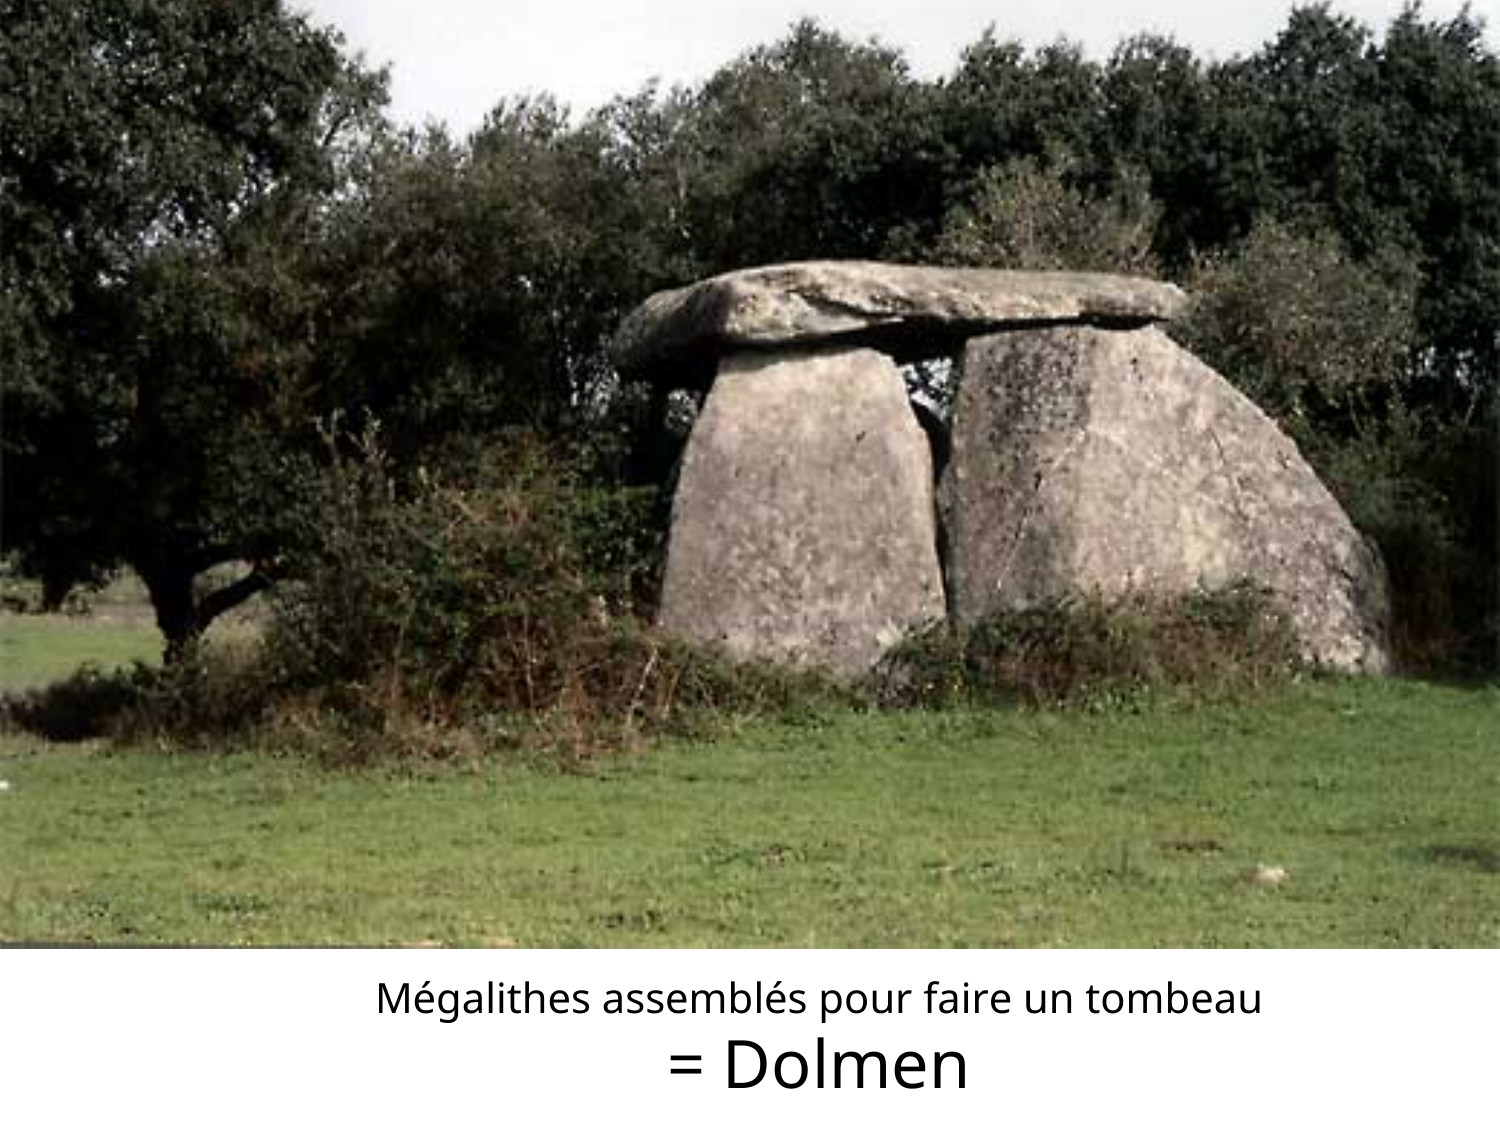

Mégalithes assemblés pour faire un tombeau
= Dolmen